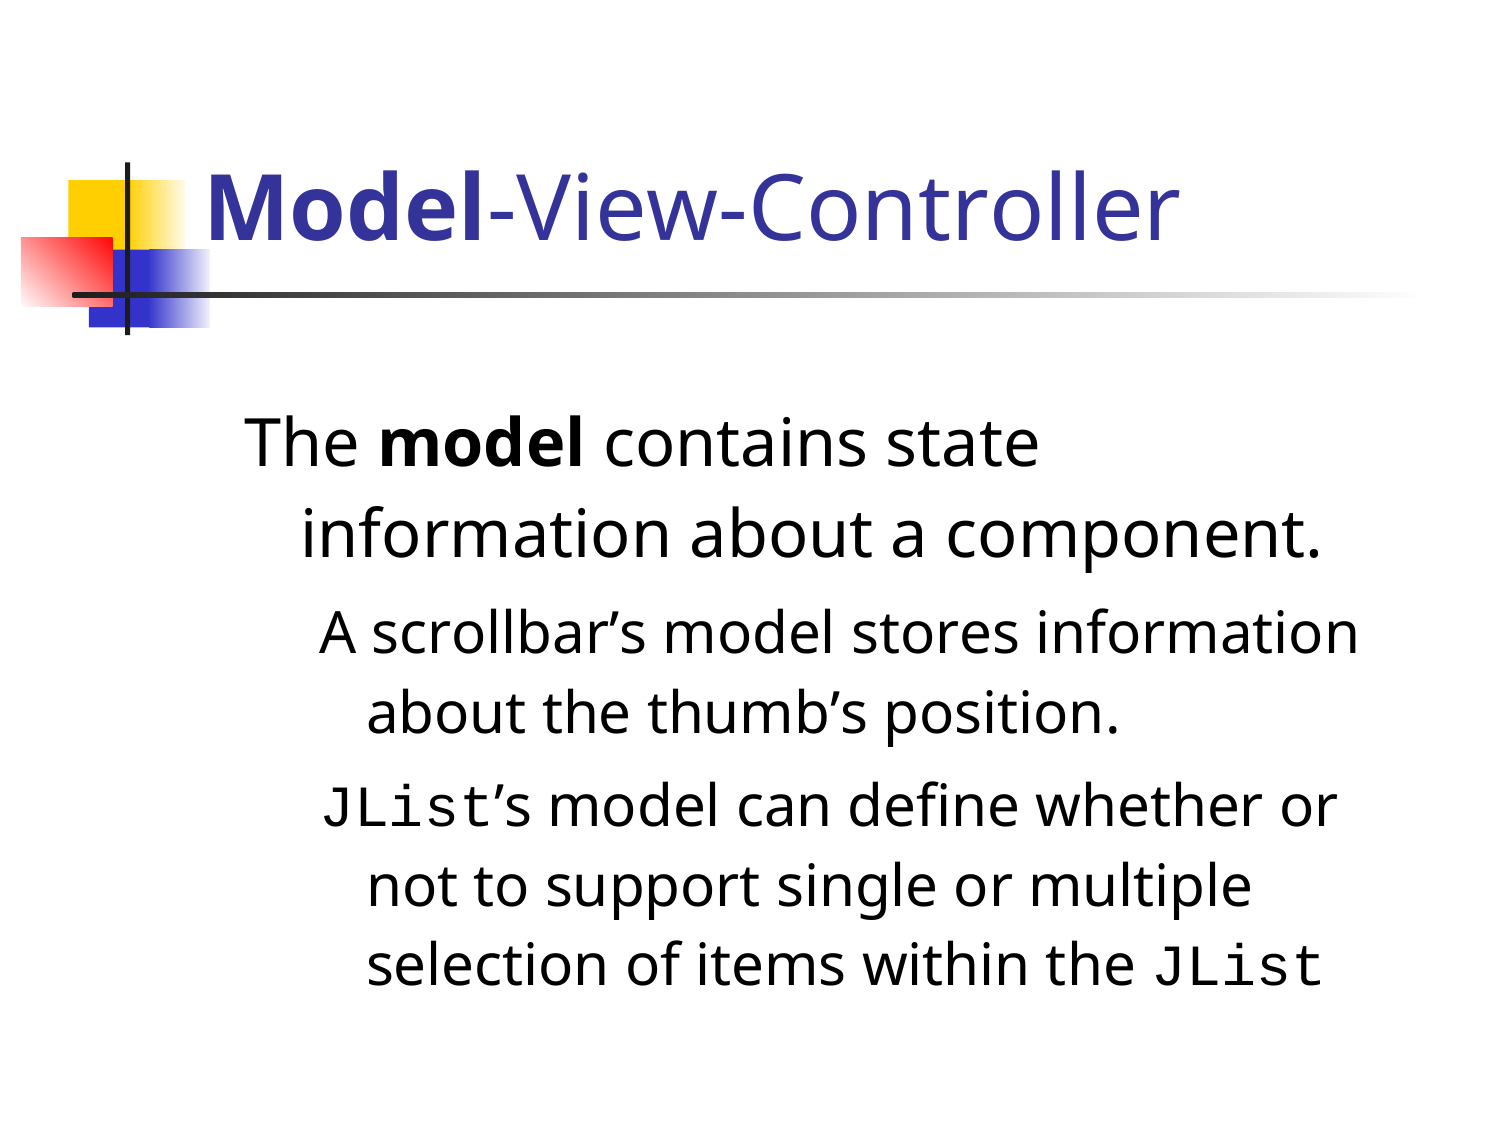

# Model-View-Controller
The model contains state information about a component.
A scrollbar’s model stores information about the thumb’s position.
JList’s model can define whether or not to support single or multiple selection of items within the JList